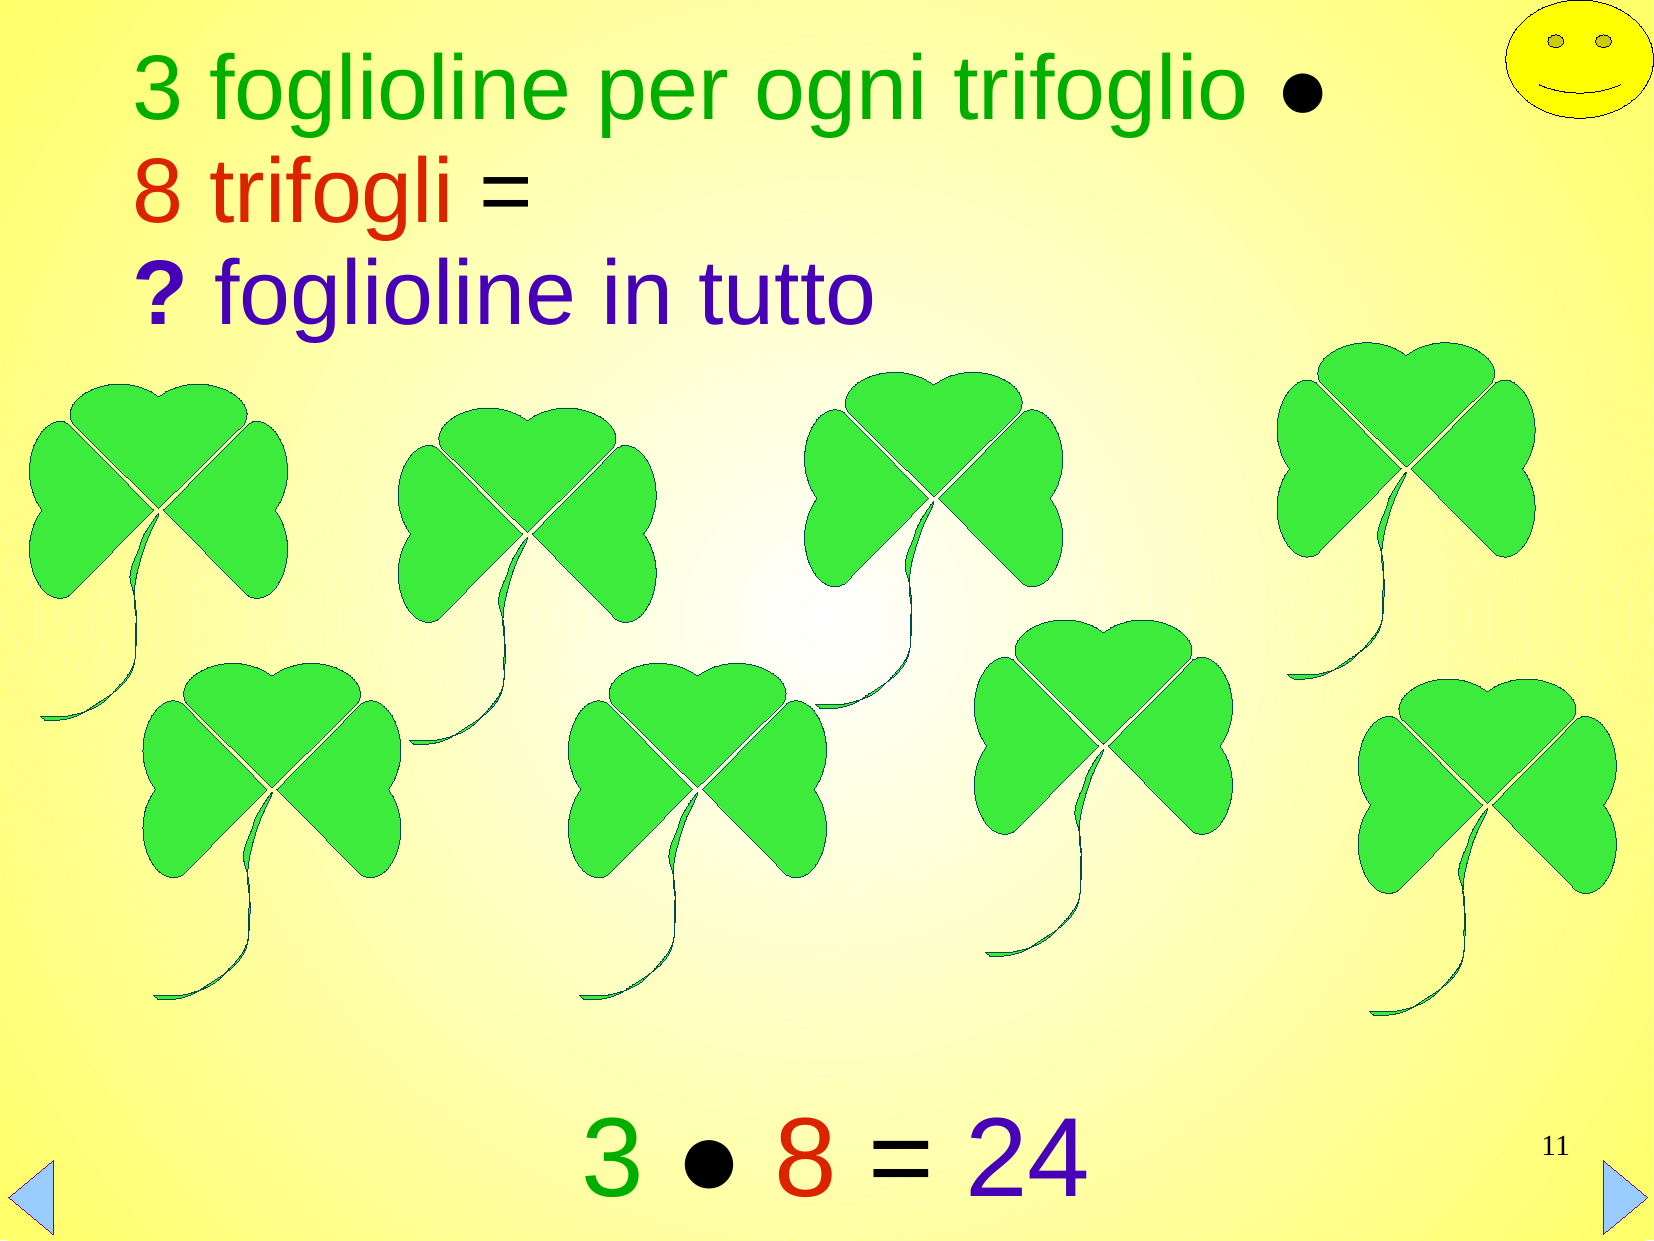

3 foglioline per ogni trifoglio ●
8 trifogli =
? foglioline in tutto
3 ● 8 = 24
11